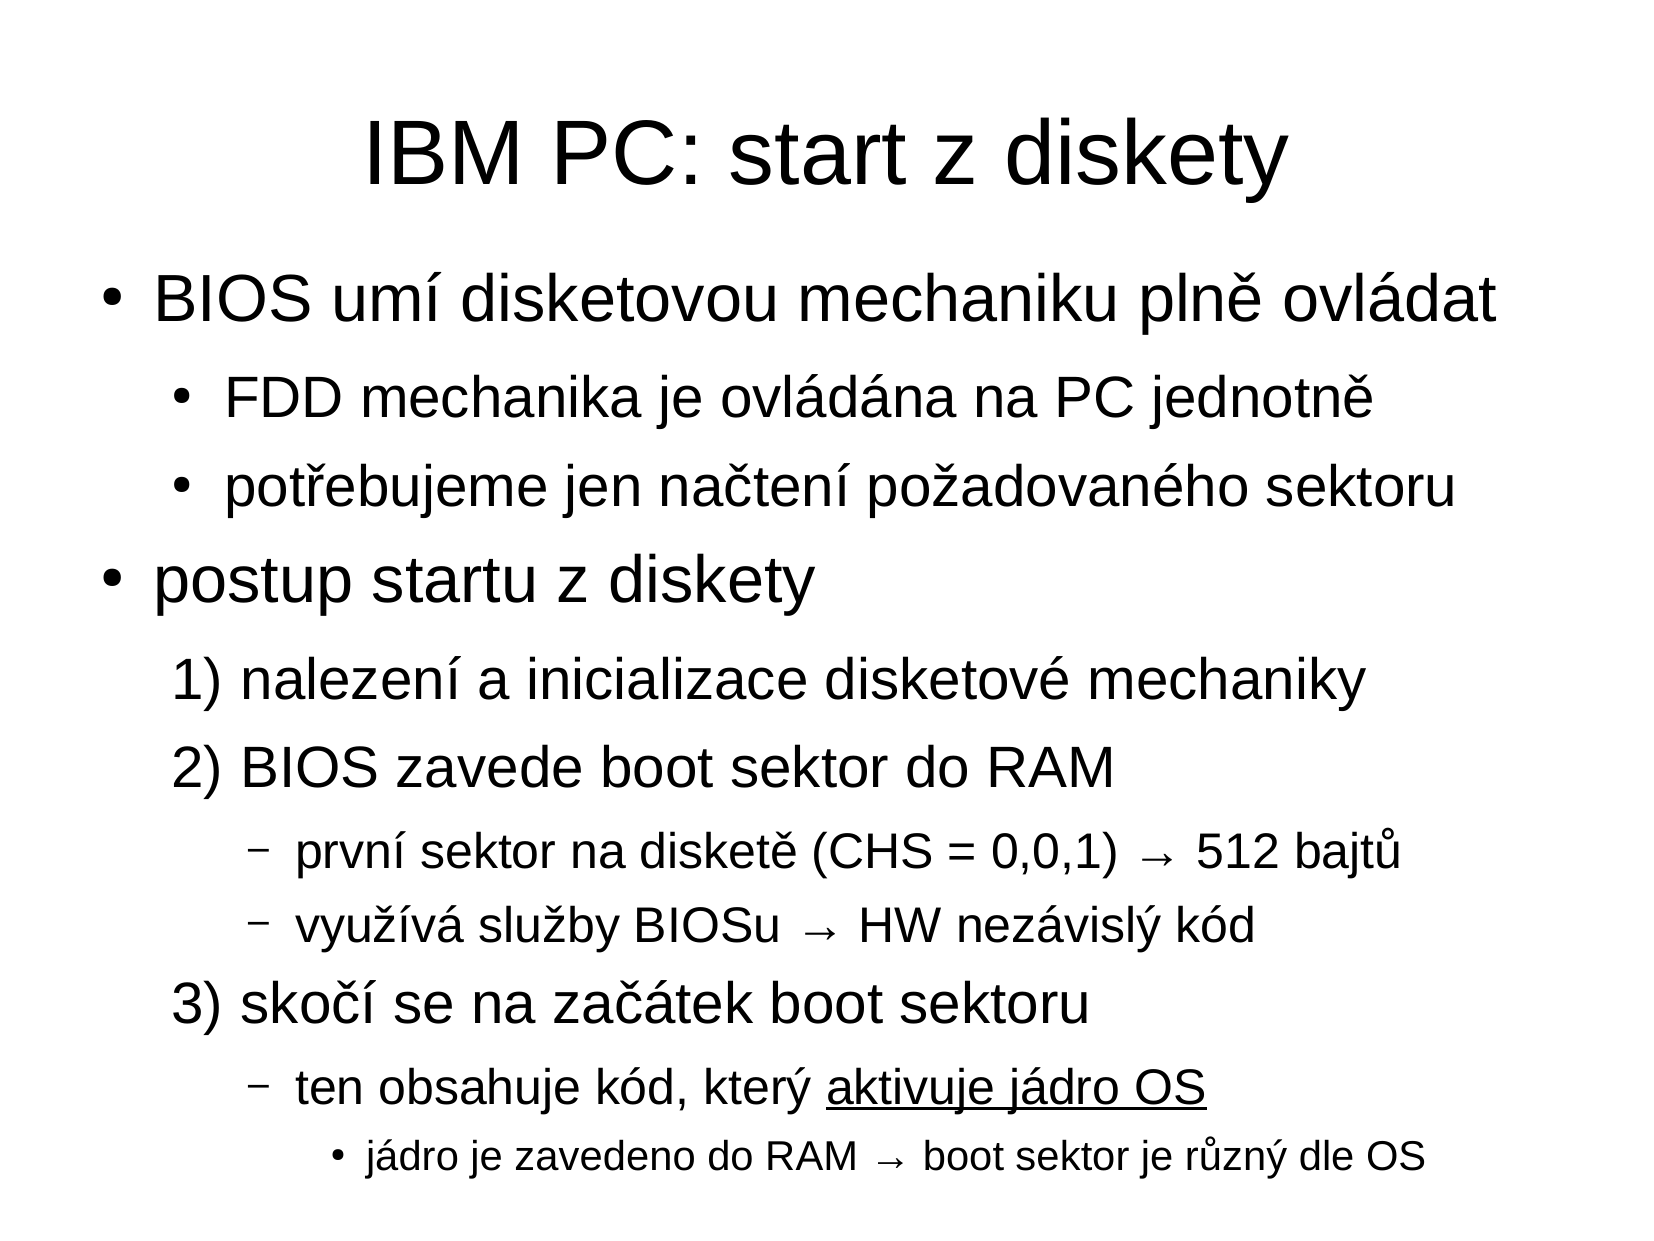

# IBM PC: start z diskety
BIOS umí disketovou mechaniku plně ovládat
FDD mechanika je ovládána na PC jednotně
potřebujeme jen načtení požadovaného sektoru
postup startu z diskety
 nalezení a inicializace disketové mechaniky
 BIOS zavede boot sektor do RAM
první sektor na disketě (CHS = 0,0,1) → 512 bajtů
využívá služby BIOSu → HW nezávislý kód
 skočí se na začátek boot sektoru
ten obsahuje kód, který aktivuje jádro OS
jádro je zavedeno do RAM → boot sektor je různý dle OS